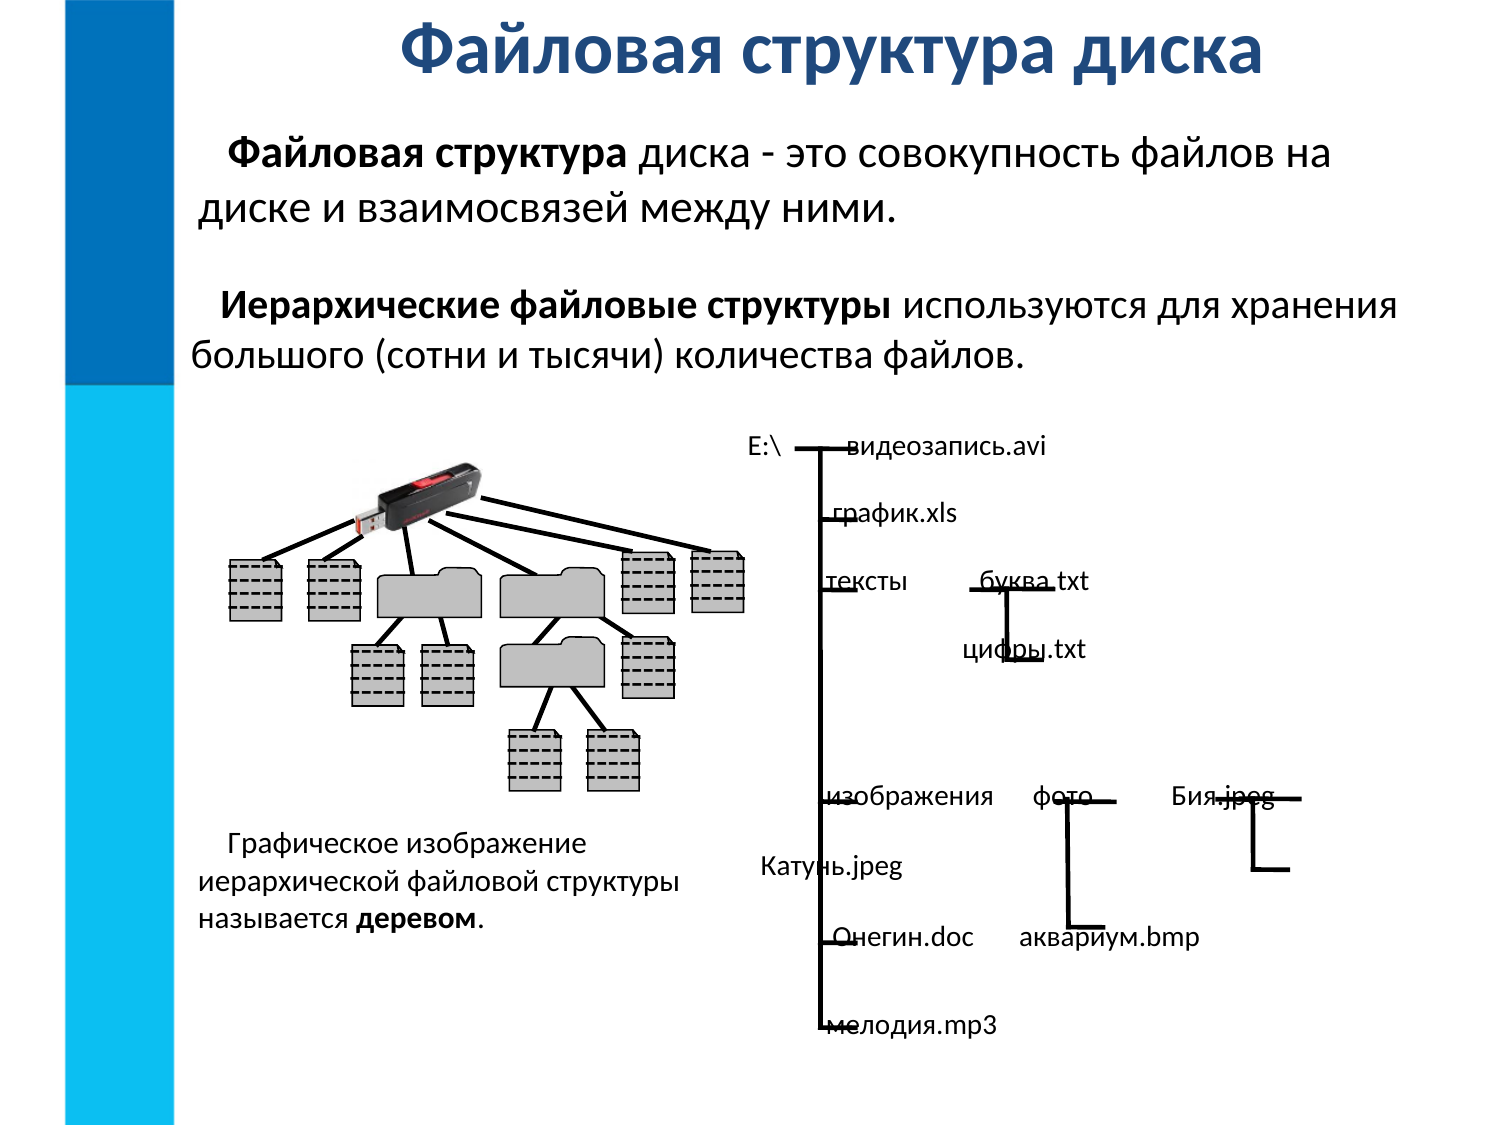

Файловая структура диска
Файловая структура диска - это совокупность файлов на диске и взаимосвязей между ними.
Иерархические файловые структуры используются для хранения большого (сотни и тысячи) количества файлов.
E:\ видеозапись.avi
 график.xls
 тексты буква.txt
 цифры.txt
 изображения фото Бия.jpeg 		 Катунь.jpeg
 Онегин.doc аквариум.bmp
 мелодия.mp3
-----
-----
-----
-----
-----
-----
-----
-----
-----
-----
-----
-----
-----
-----
-----
-----
-----
-----
-----
-----
-----
-----
-----
-----
-----
-----
-----
-----
-----
-----
-----
-----
-----
-----
-----
-----
Графическое изображение иерархической файловой структуры называется деревом.